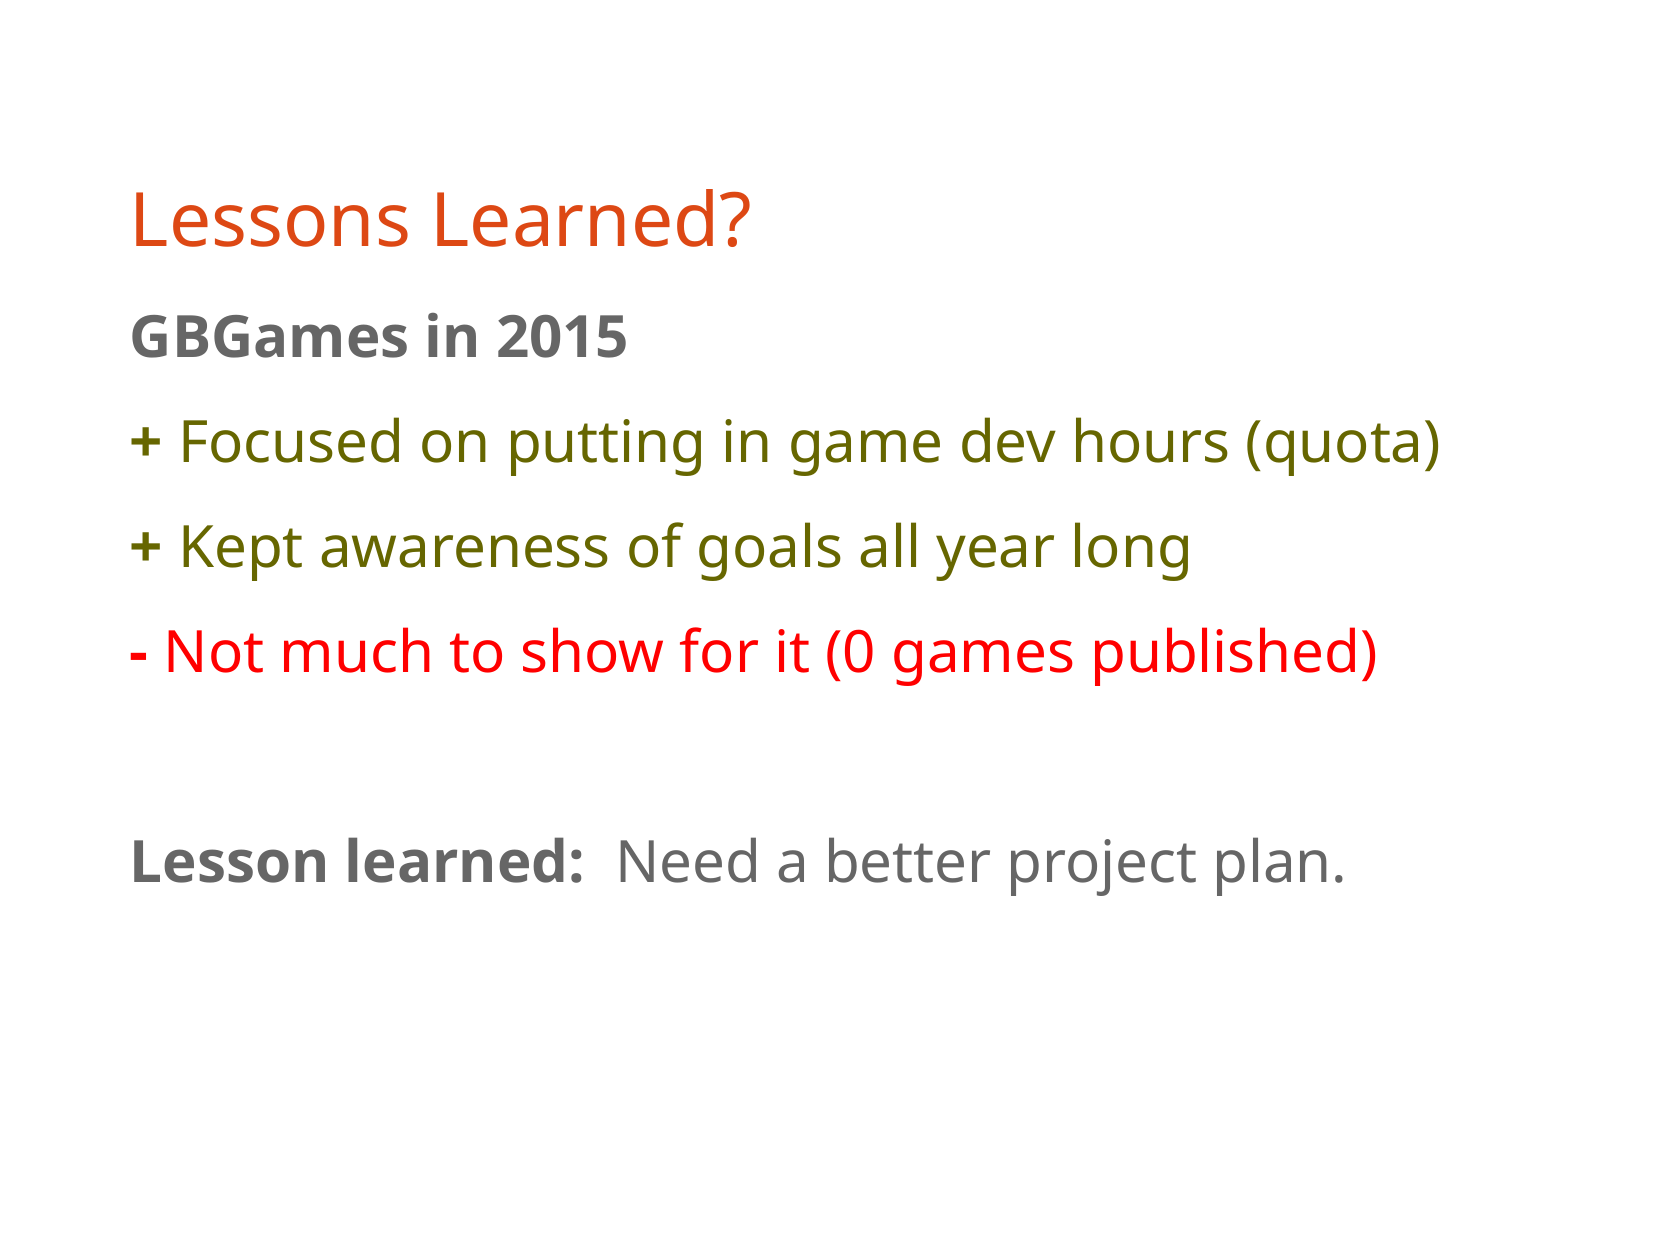

# Lessons Learned?
GBGames in 2015
+ Focused on putting in game dev hours (quota)
+ Kept awareness of goals all year long
- Not much to show for it (0 games published)
Lesson learned: Need a better project plan.